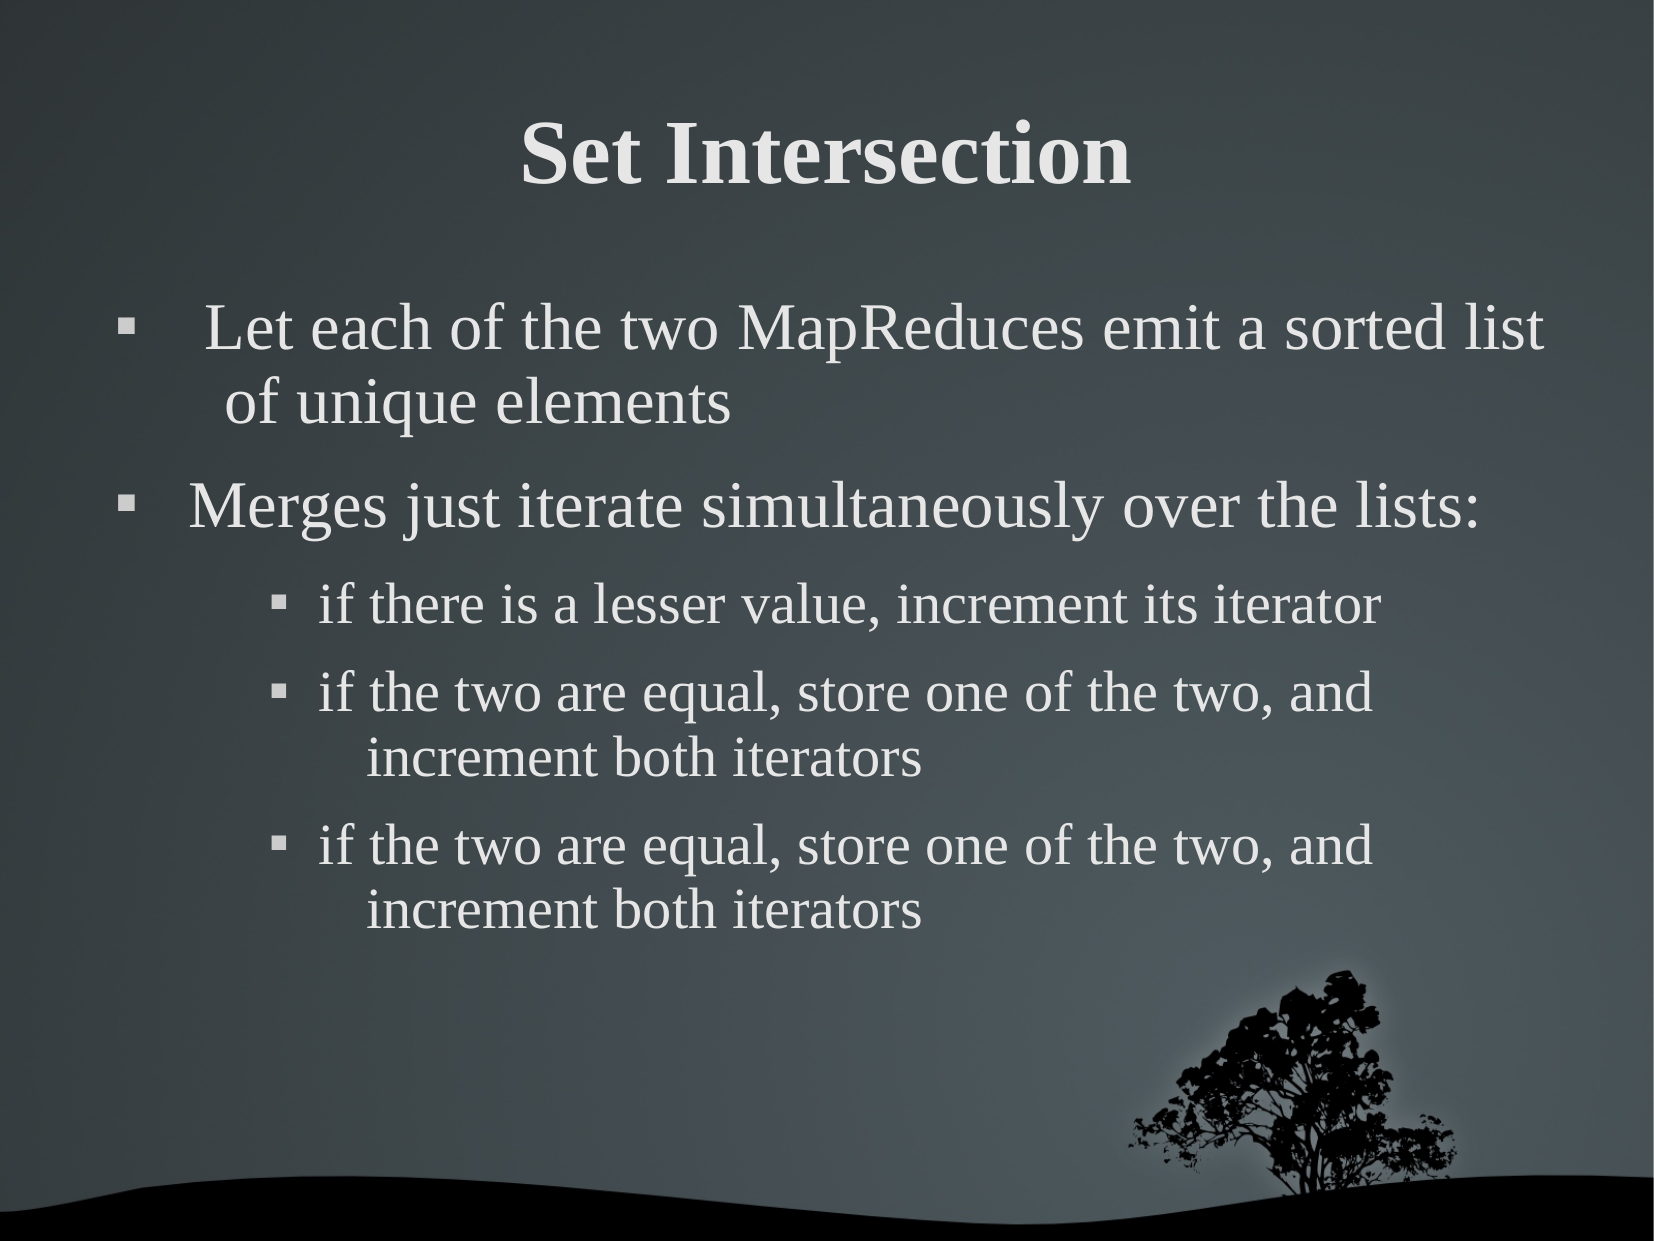

# Set Intersection
 Let each of the two MapReduces emit a sorted list of unique elements
 Merges just iterate simultaneously over the lists:
if there is a lesser value, increment its iterator
if the two are equal, store one of the two, and increment both iterators
if the two are equal, store one of the two, and increment both iterators